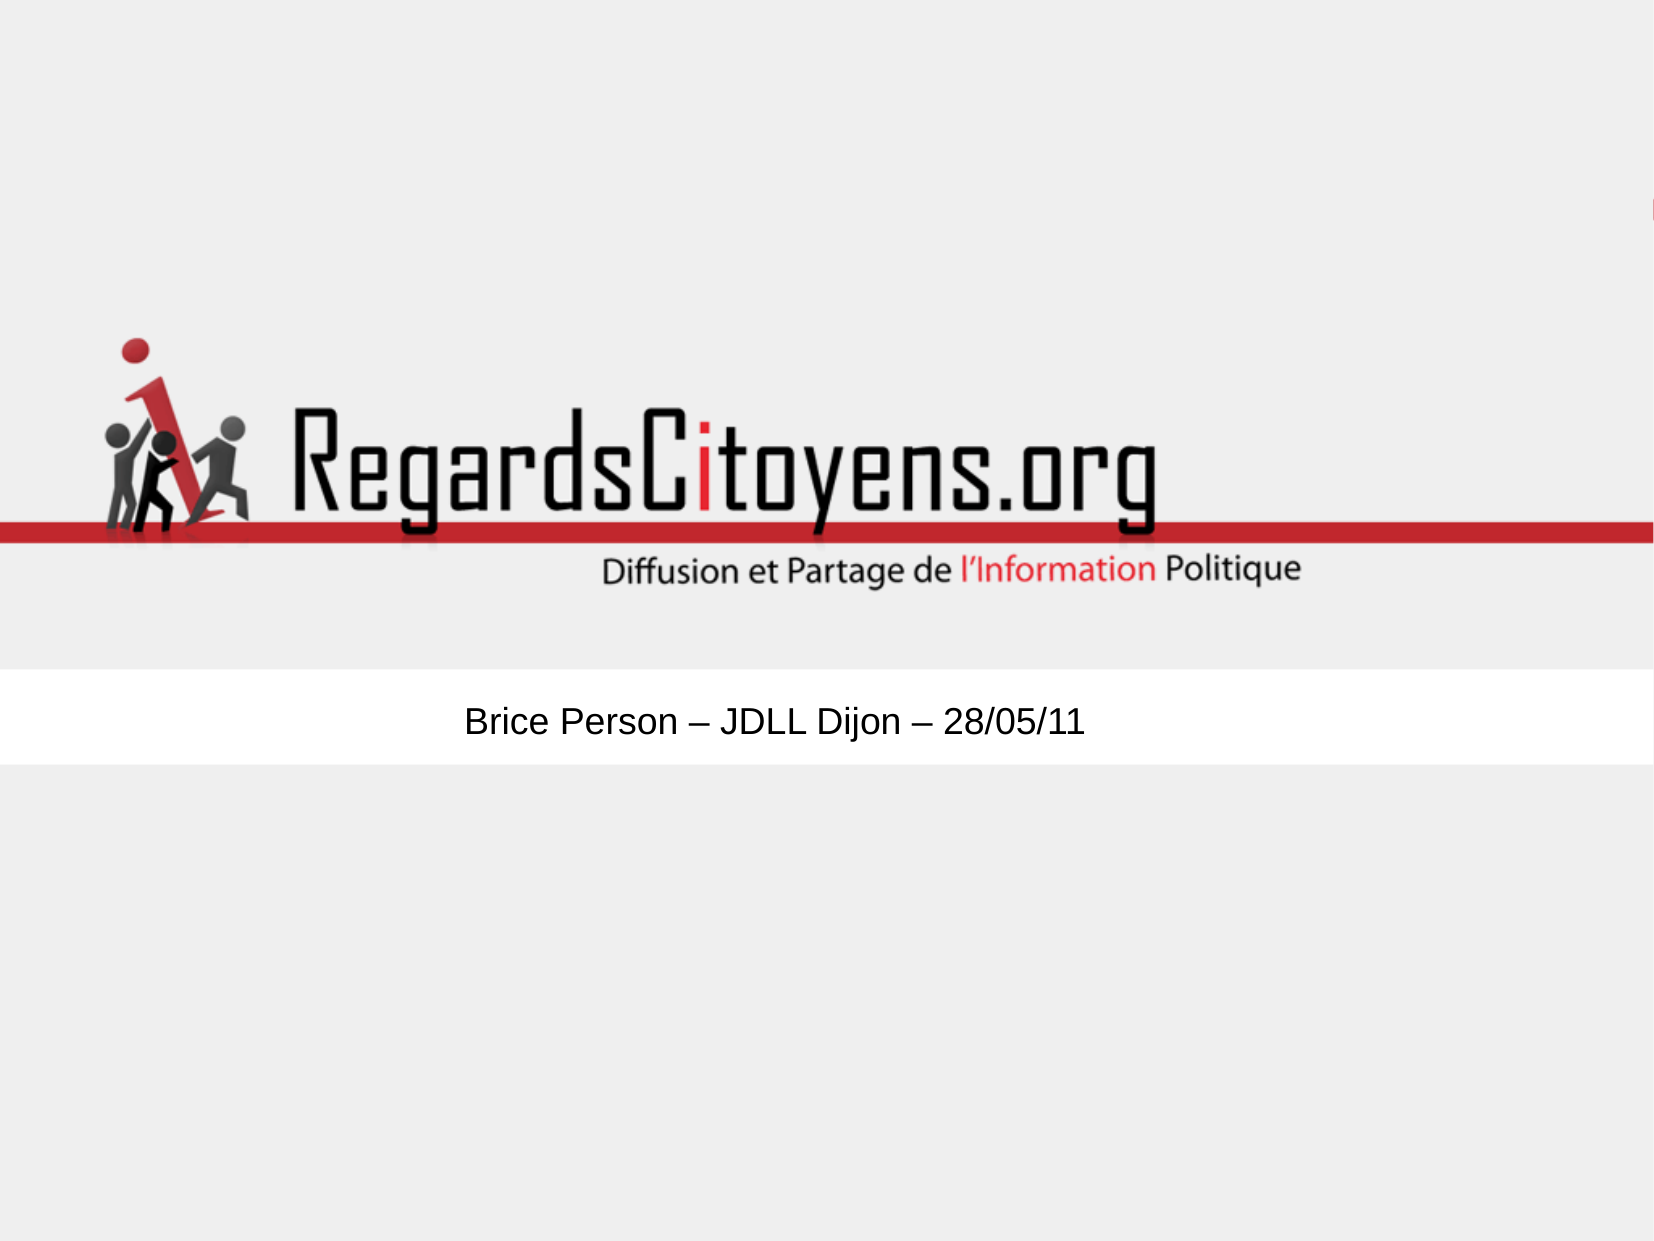

Brice Person – JDLL Dijon – 28/05/11